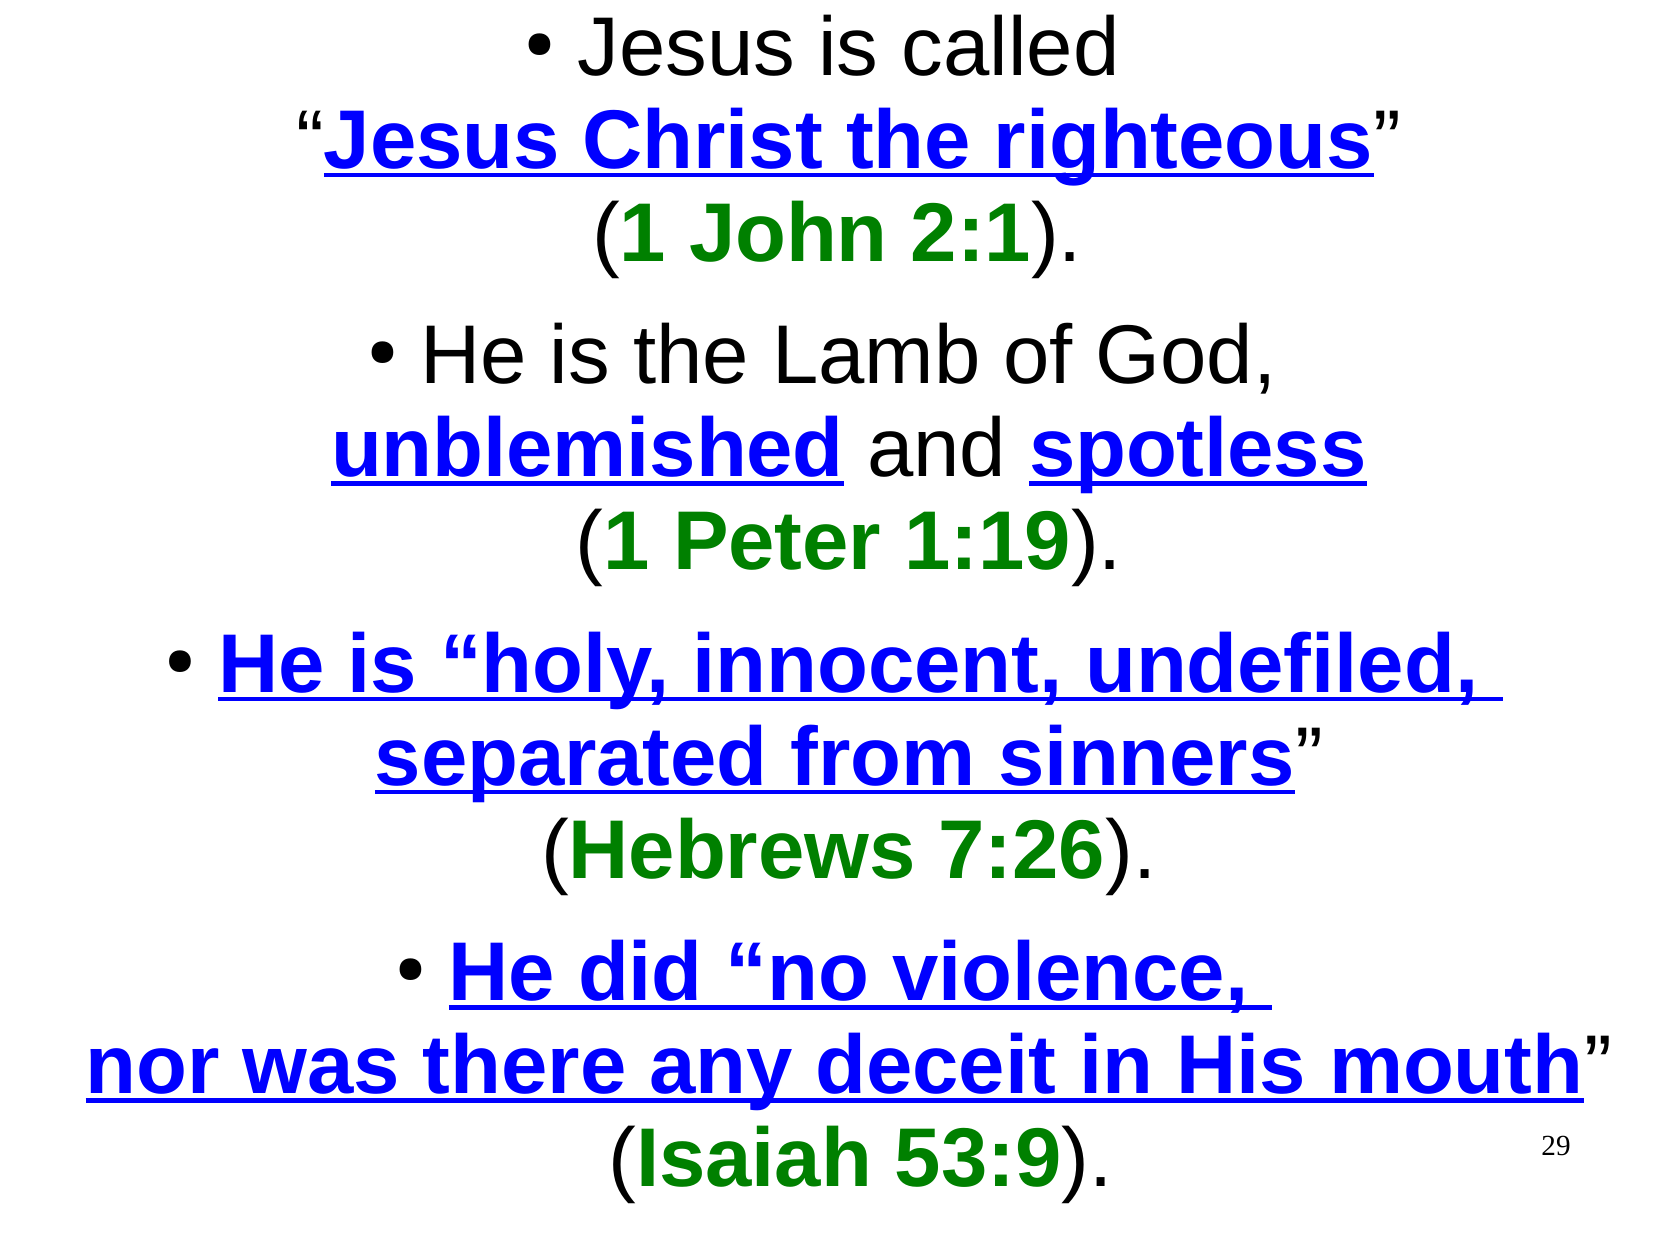

# Jesus is called “Jesus Christ the righteous” (1 John 2:1).
He is the Lamb of God,
unblemished and spotless
(1 Peter 1:19).
He is “holy, innocent, undefiled,
separated from sinners”
(Hebrews 7:26).
He did “no violence,
nor was there any deceit in His mouth”
(Isaiah 53:9).
29